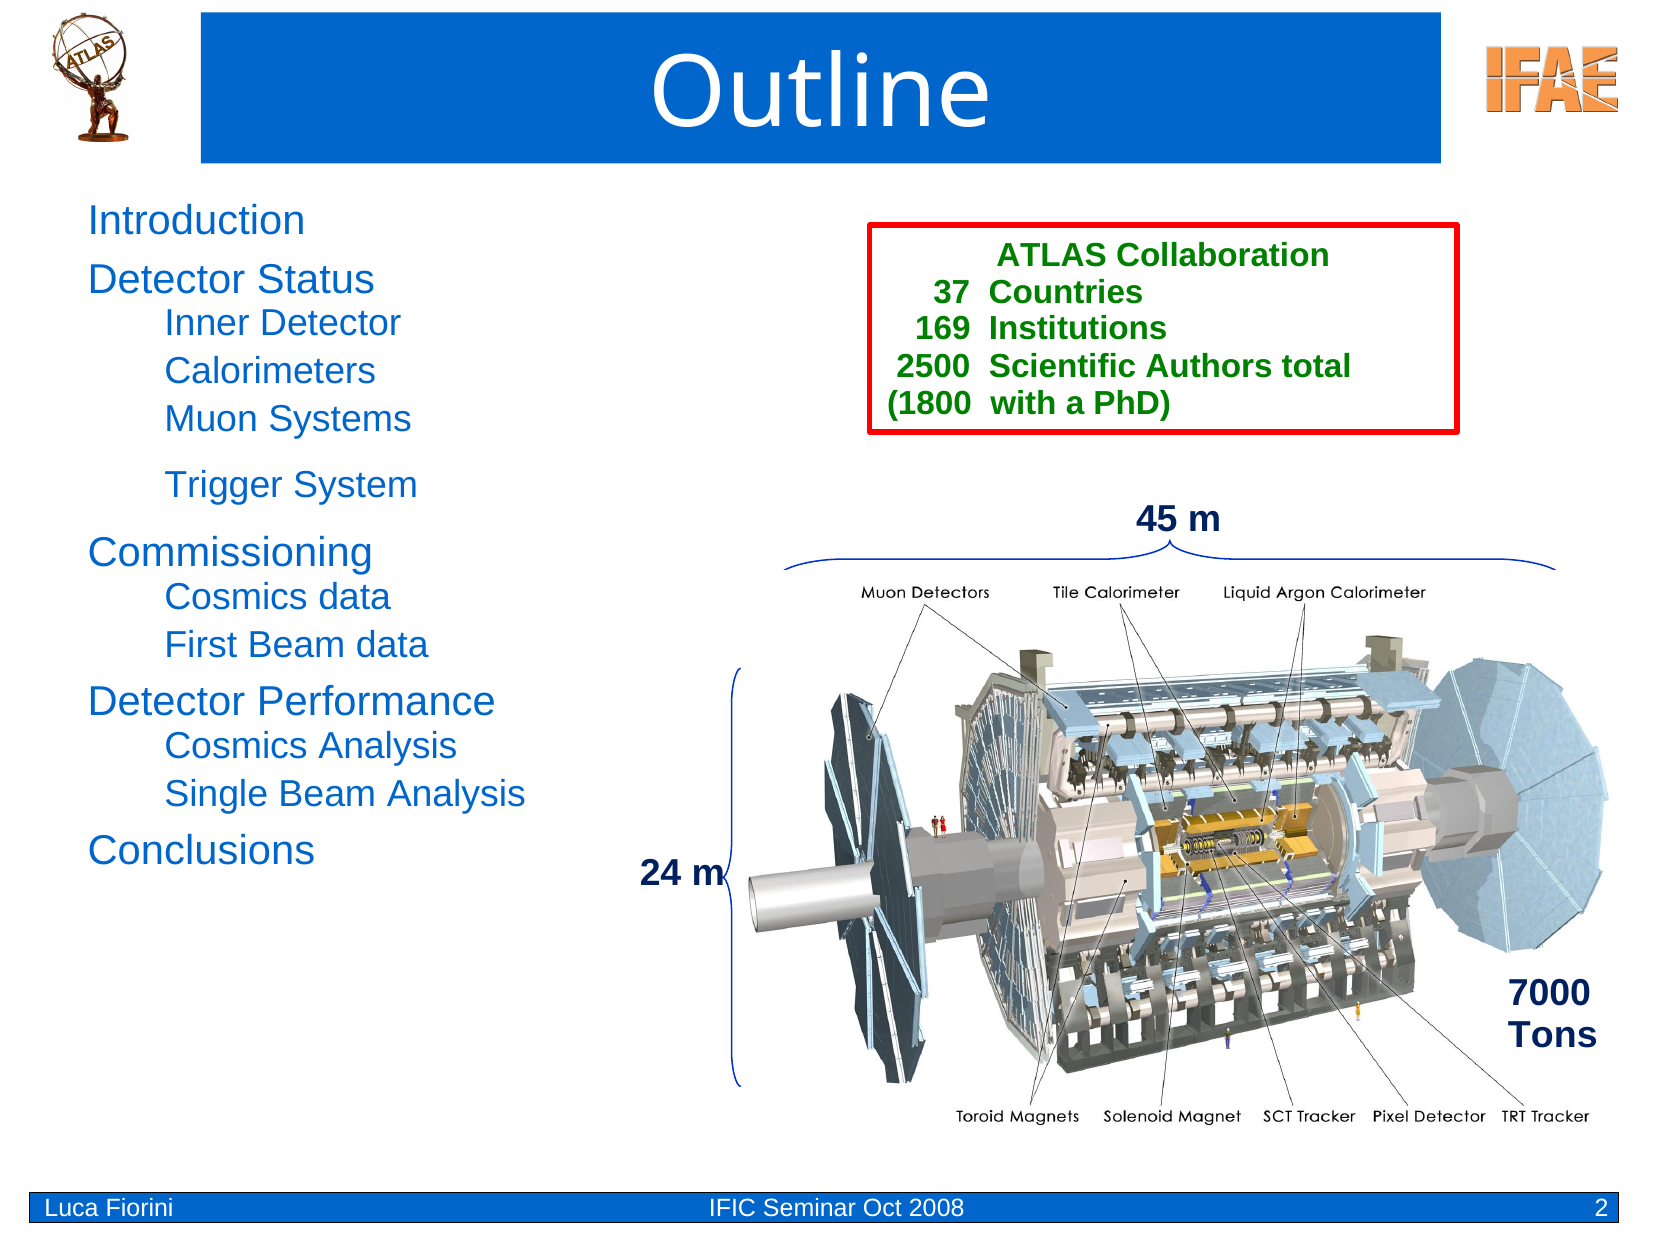

Outline
# Introduction
Detector Status
Inner Detector
Calorimeters
Muon Systems
Trigger System
Commissioning
Cosmics data
First Beam data
Detector Performance
Cosmics Analysis
Single Beam Analysis
Conclusions
ATLAS Collaboration
 37 Countries
 169 Institutions
 2500 Scientific Authors total
(1800 with a PhD)
45 m
24 m
h = -1.6
7000 Tons
Status of ATLAS
Luca Fiorini								IFIC Seminar Oct 2008									2